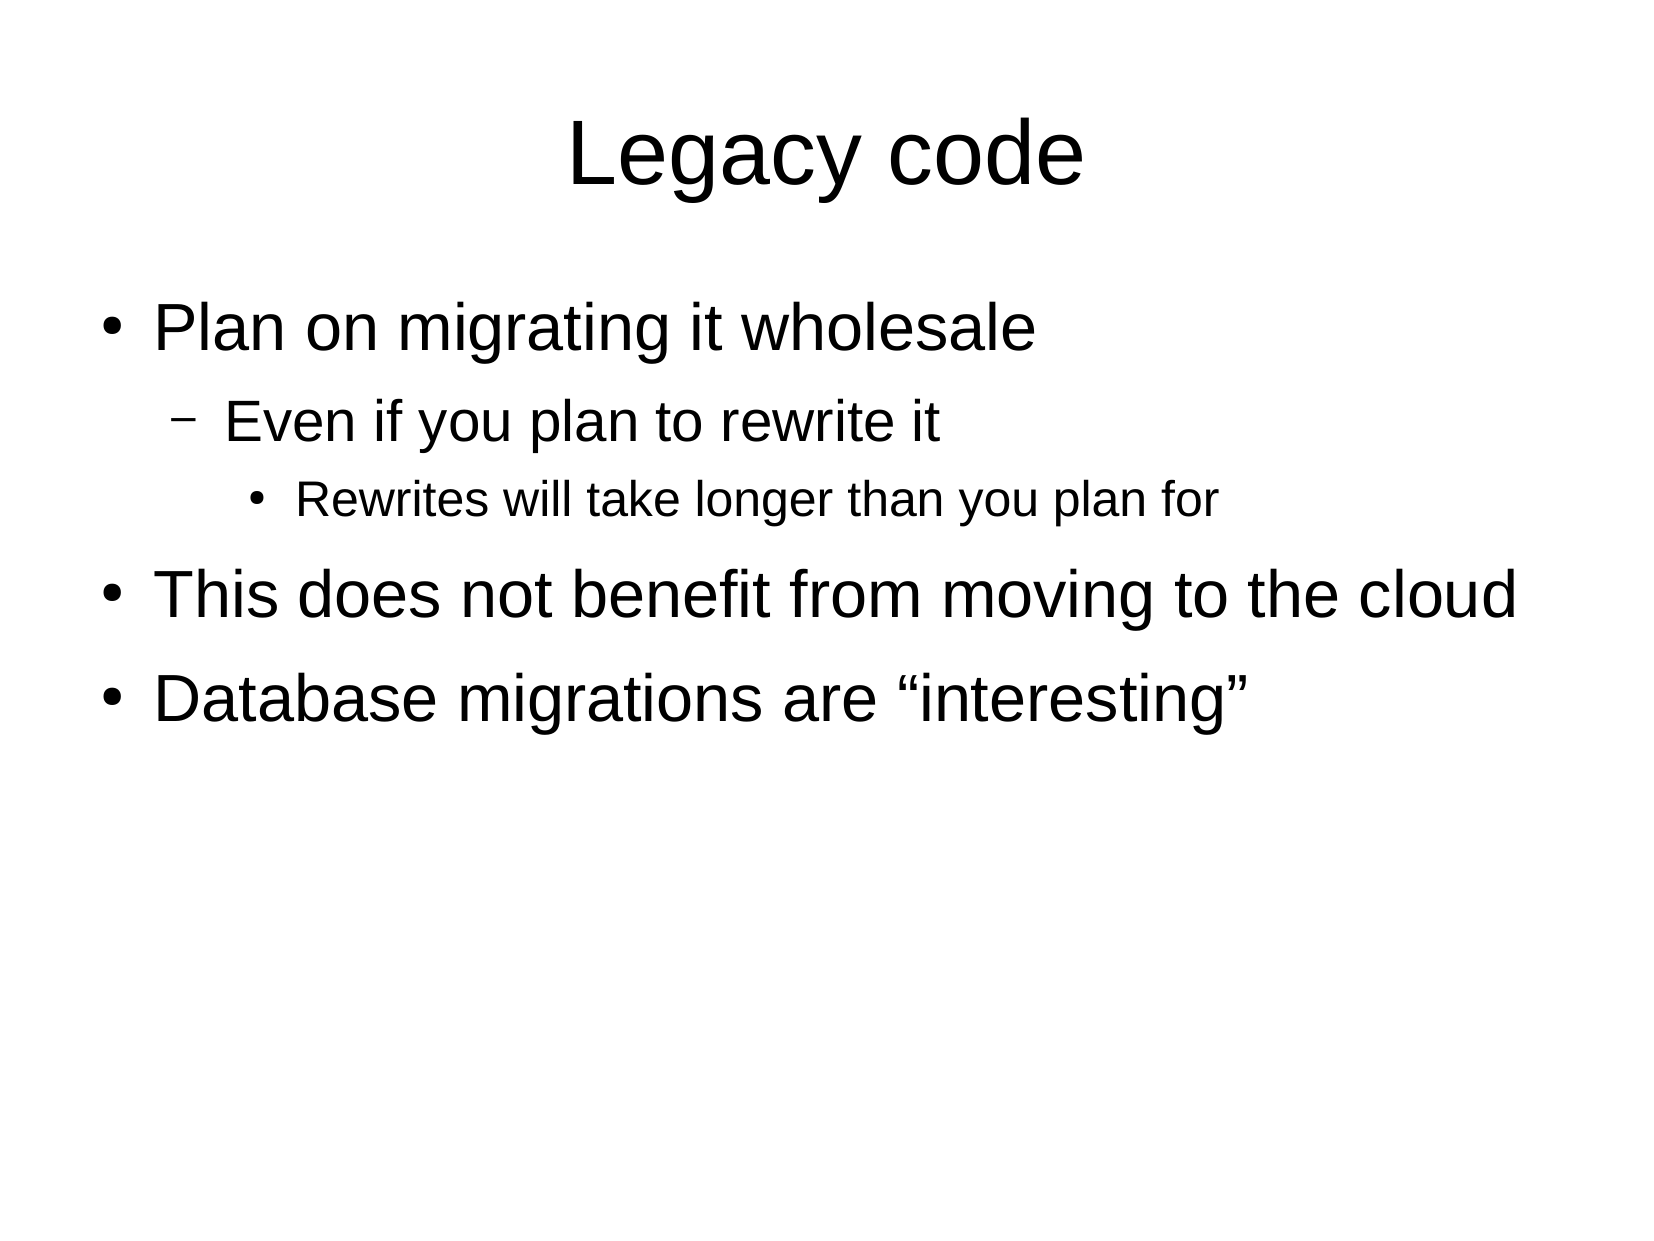

# Legacy code
Plan on migrating it wholesale
Even if you plan to rewrite it
Rewrites will take longer than you plan for
This does not benefit from moving to the cloud
Database migrations are “interesting”